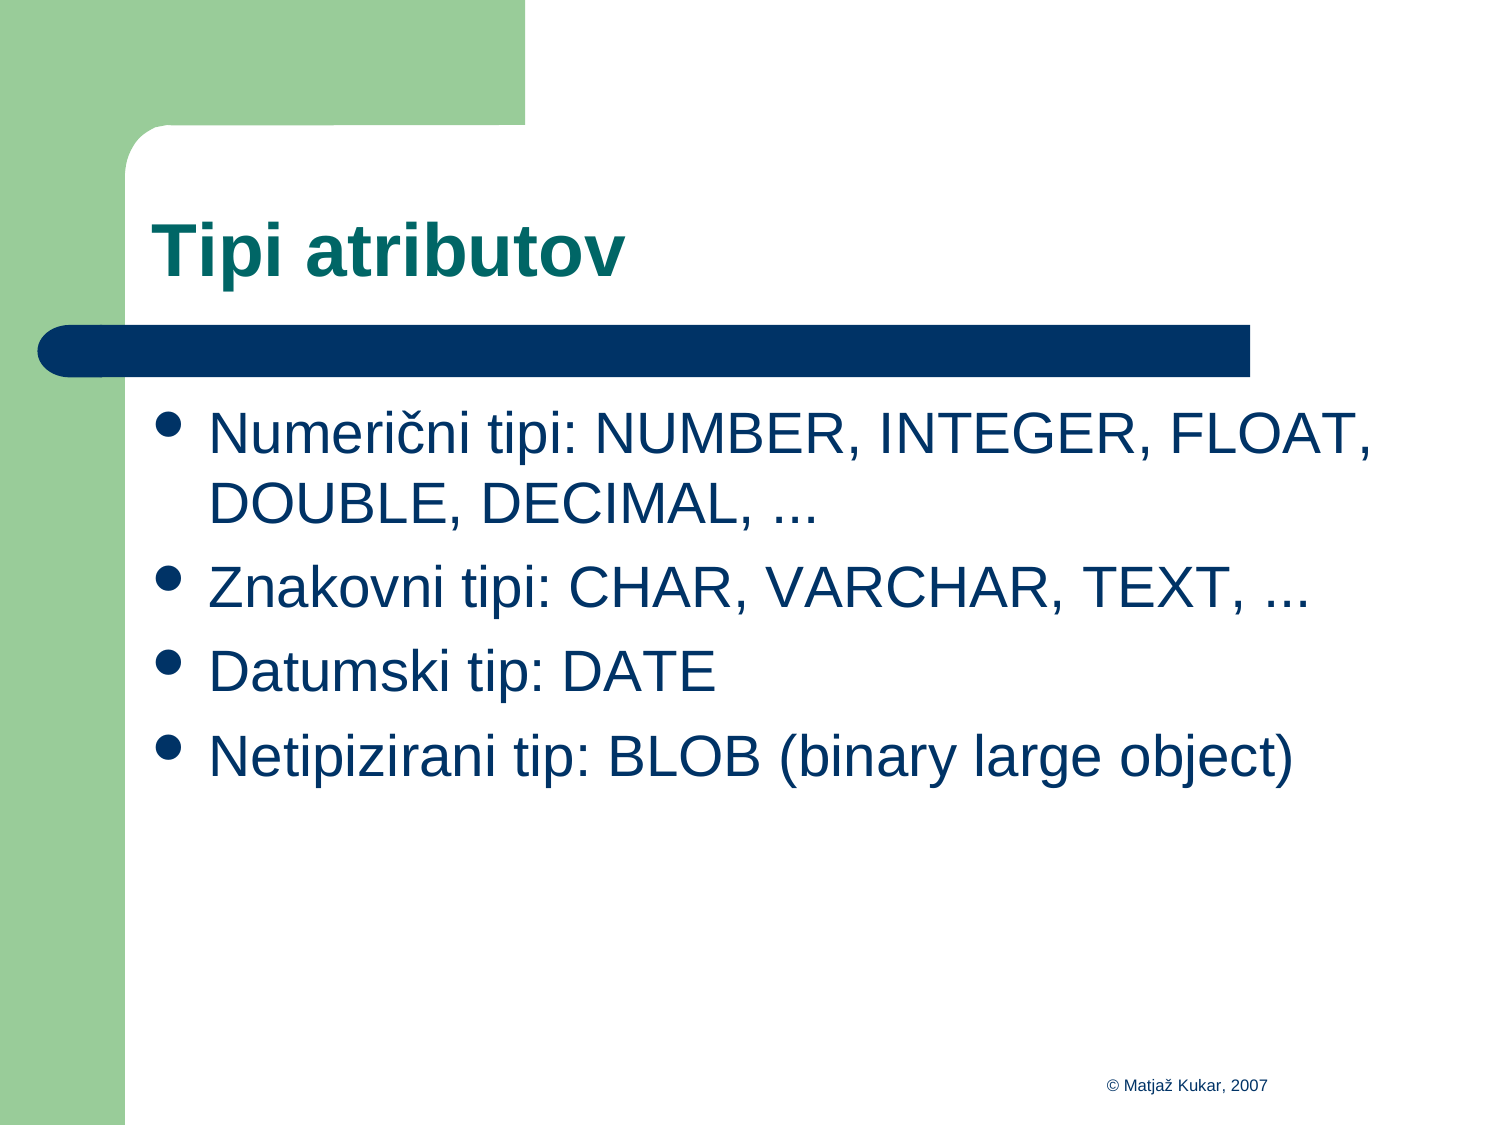

# Tipi atributov
Numerični tipi: NUMBER, INTEGER, FLOAT, DOUBLE, DECIMAL, ...
Znakovni tipi: CHAR, VARCHAR, TEXT, ...
Datumski tip: DATE
Netipizirani tip: BLOB (binary large object)
© Matjaž Kukar, 2007